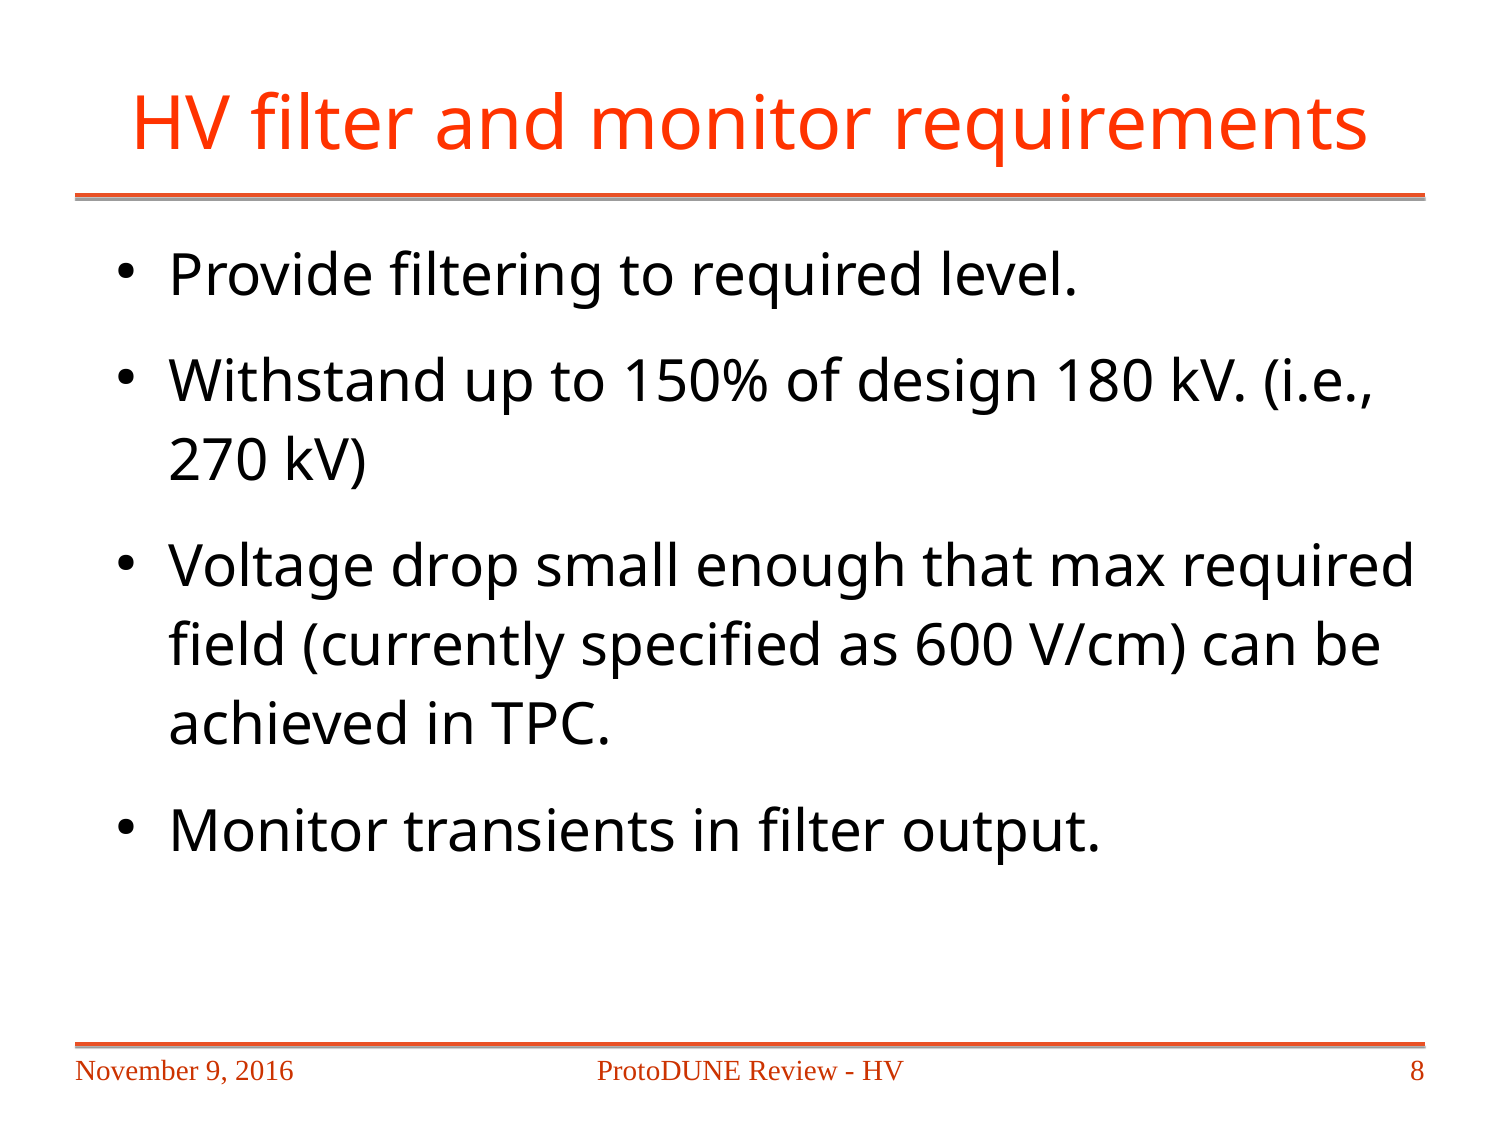

# HV filter and monitor requirements
Provide filtering to required level.
Withstand up to 150% of design 180 kV. (i.e., 270 kV)
Voltage drop small enough that max required field (currently specified as 600 V/cm) can be achieved in TPC.
Monitor transients in filter output.
November 9, 2016
ProtoDUNE Review - HV
8